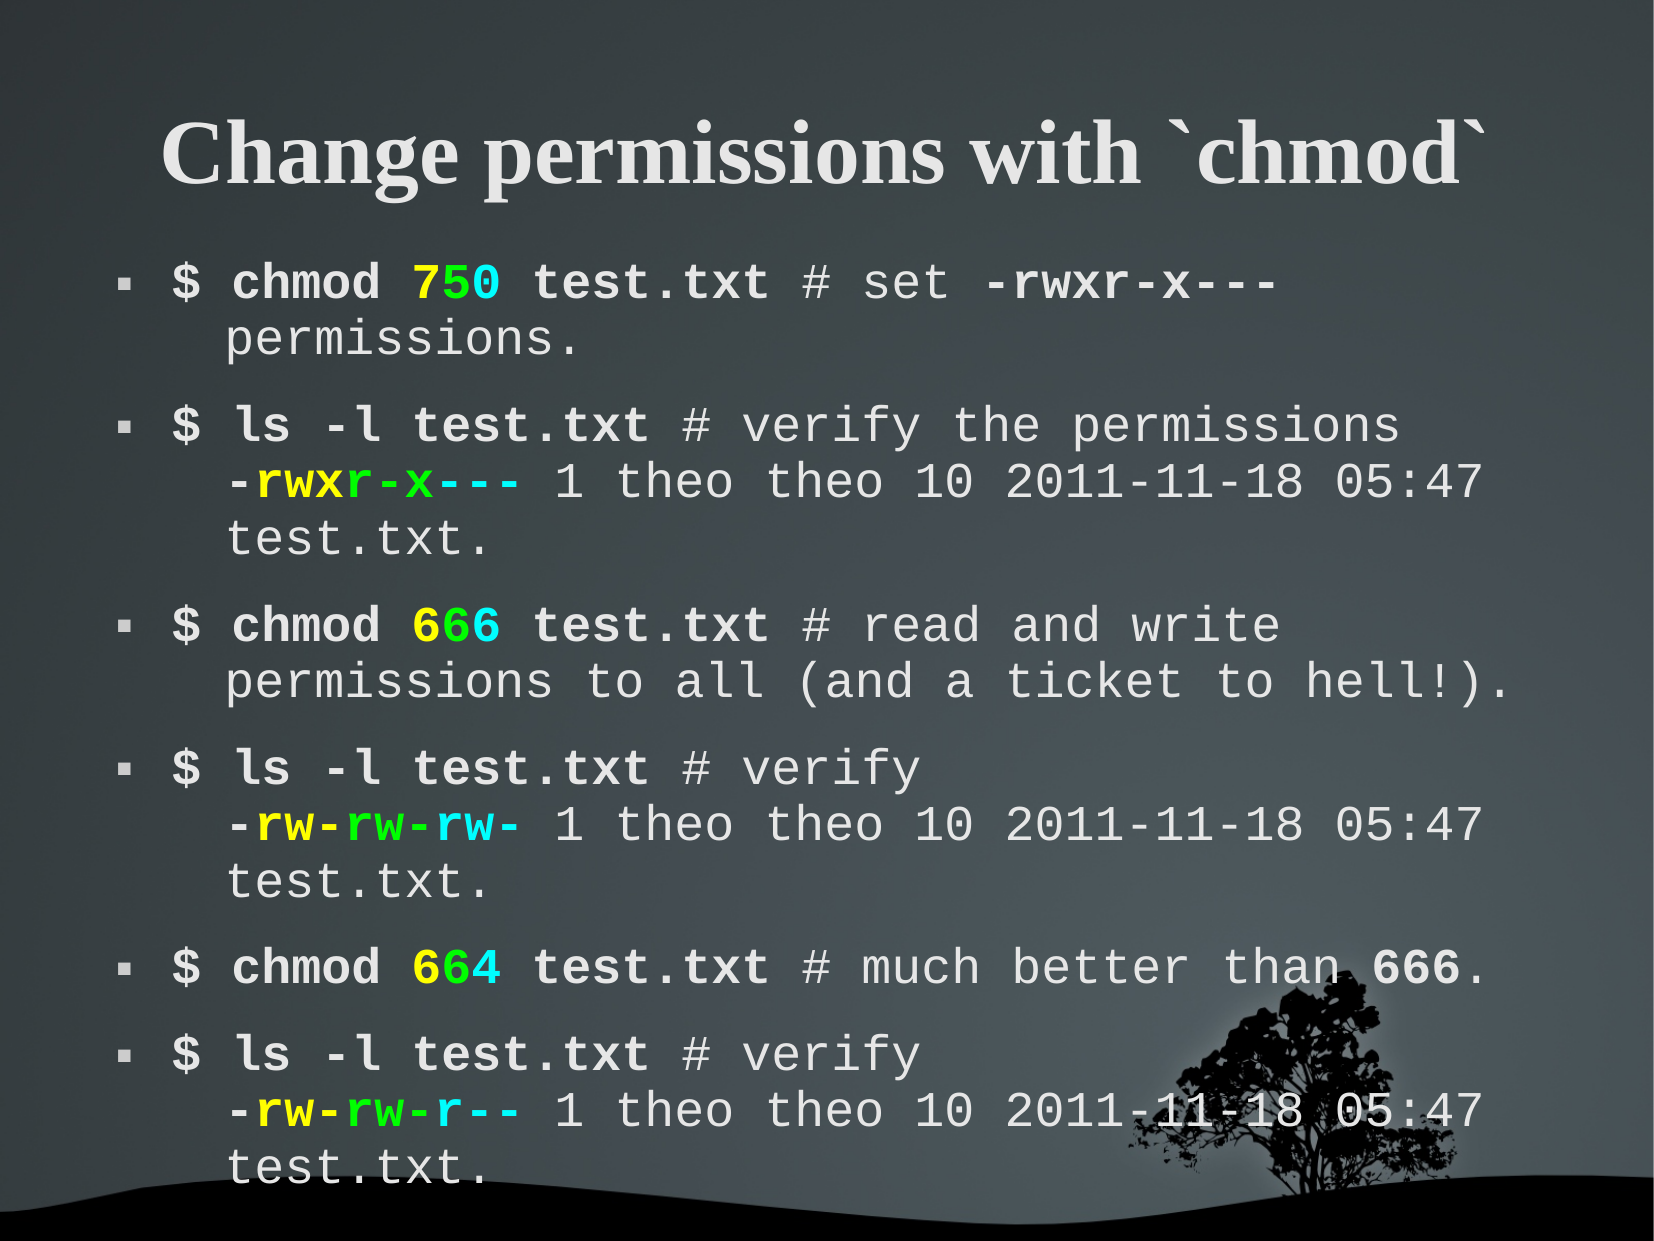

# Change permissions with `chmod`
$ chmod 750 test.txt # set -rwxr-x--- permissions.
$ ls -l test.txt # verify the permissions
-rwxr-x--- 1 theo theo 10 2011-11-18 05:47 test.txt.
$ chmod 666 test.txt # read and write permissions to all (and a ticket to hell!).
$ ls -l test.txt # verify
-rw-rw-rw- 1 theo theο 10 2011-11-18 05:47 test.txt.
$ chmod 664 test.txt # much better than 666.
$ ls -l test.txt # verify
-rw-rw-r-- 1 theo theο 10 2011-11-18 05:47 test.txt.